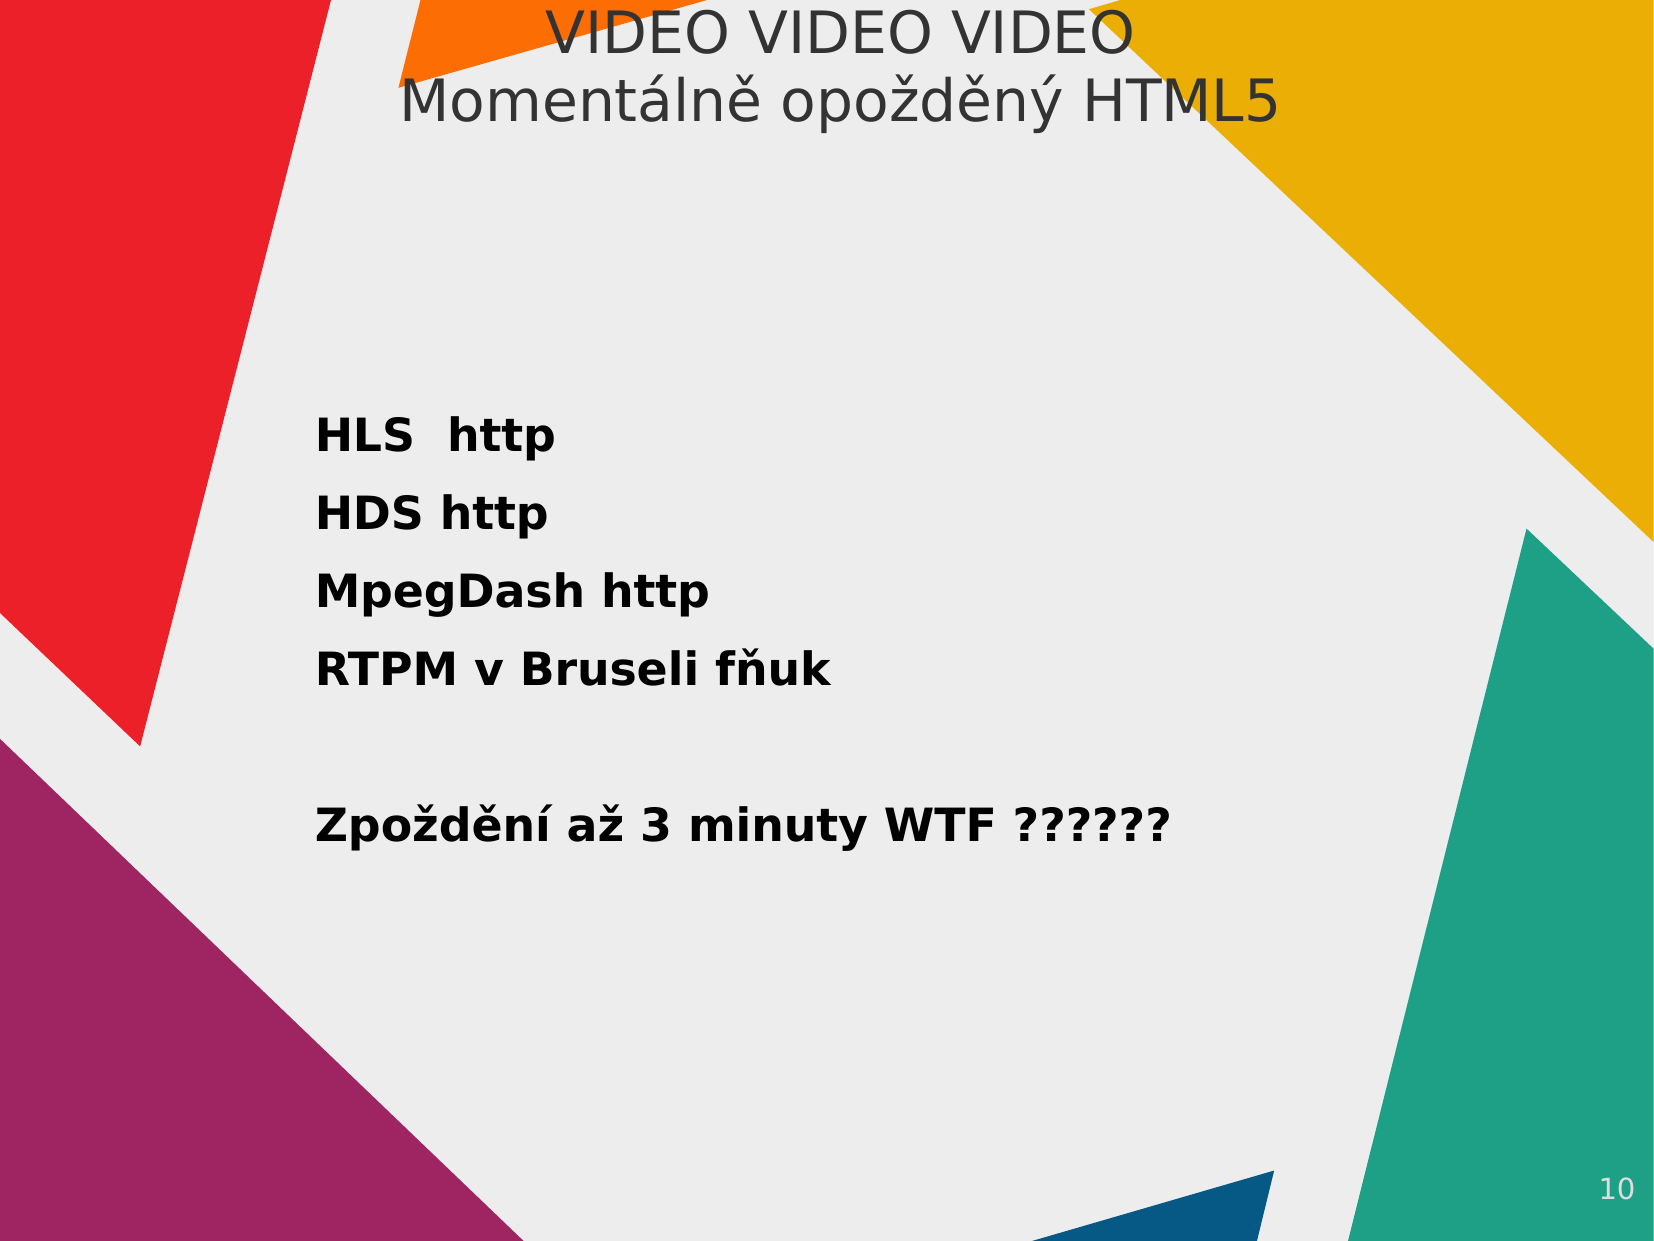

# VIDEO VIDEO VIDEO Momentálně opožděný HTML5
HLS http
HDS http
MpegDash http
RTPM v Bruseli fňuk
Zpoždění až 3 minuty WTF ??????
10